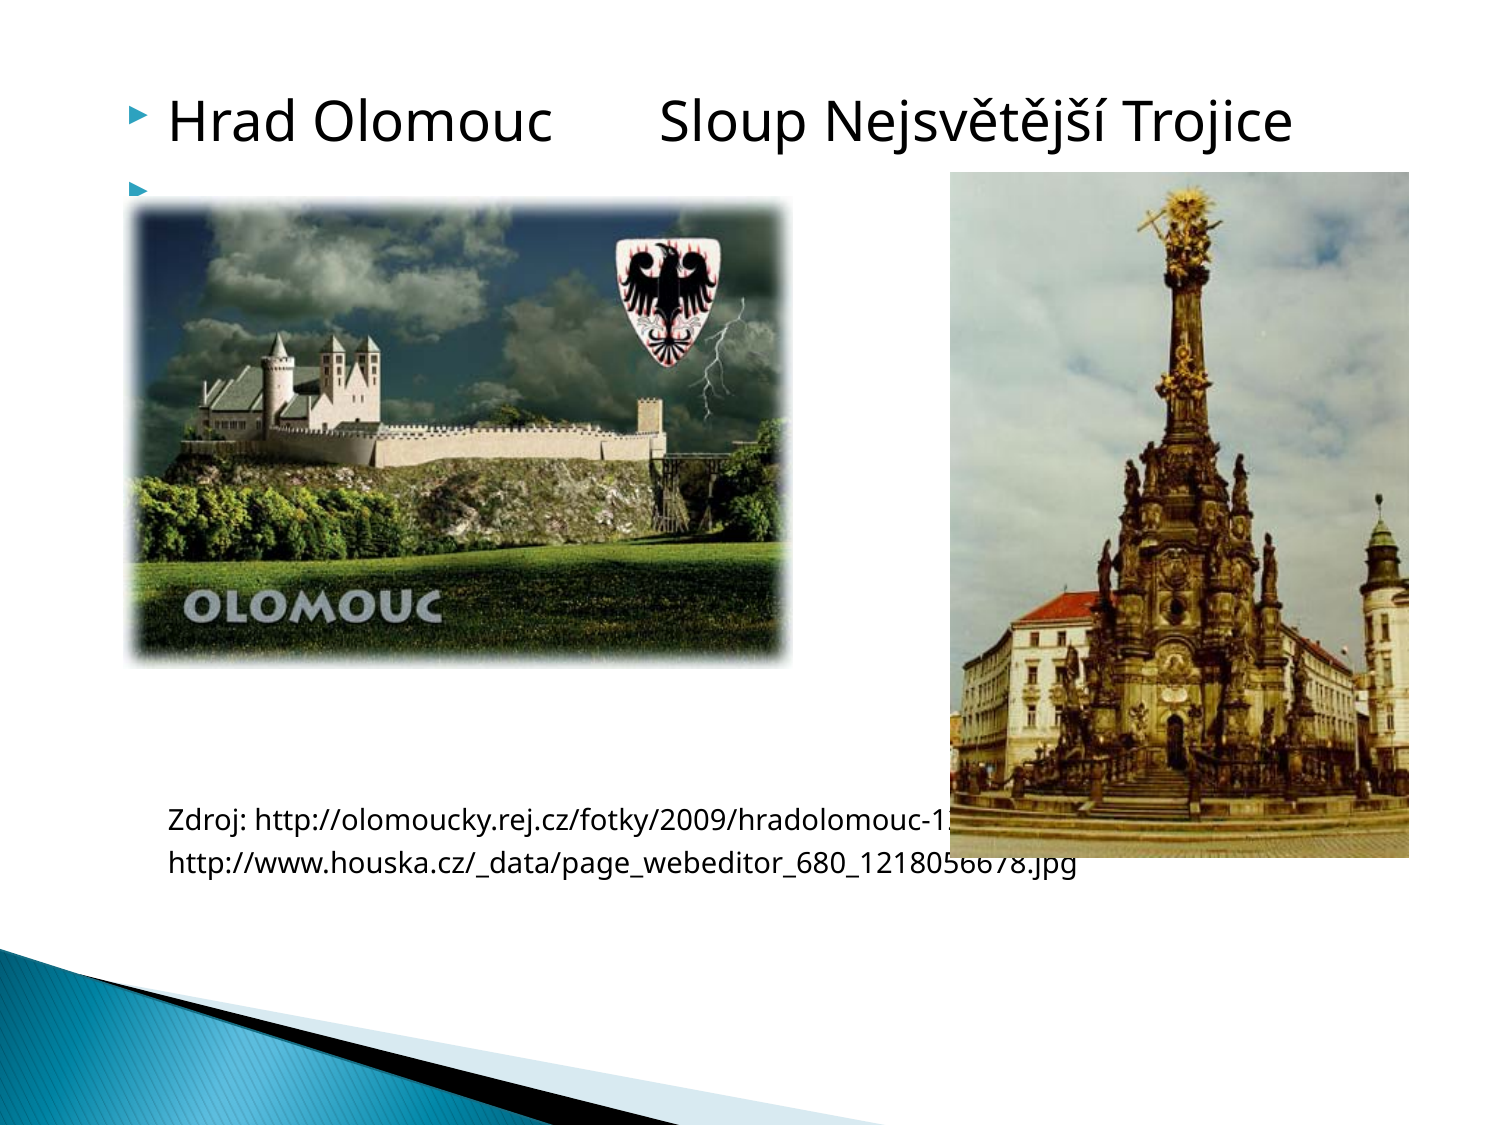

# Hrad Olomouc		Sloup Nejsvětější Trojice
Zdroj: http://olomoucky.rej.cz/fotky/2009/hradolomouc-1220r.jpg
http://www.houska.cz/_data/page_webeditor_680_1218056678.jpg